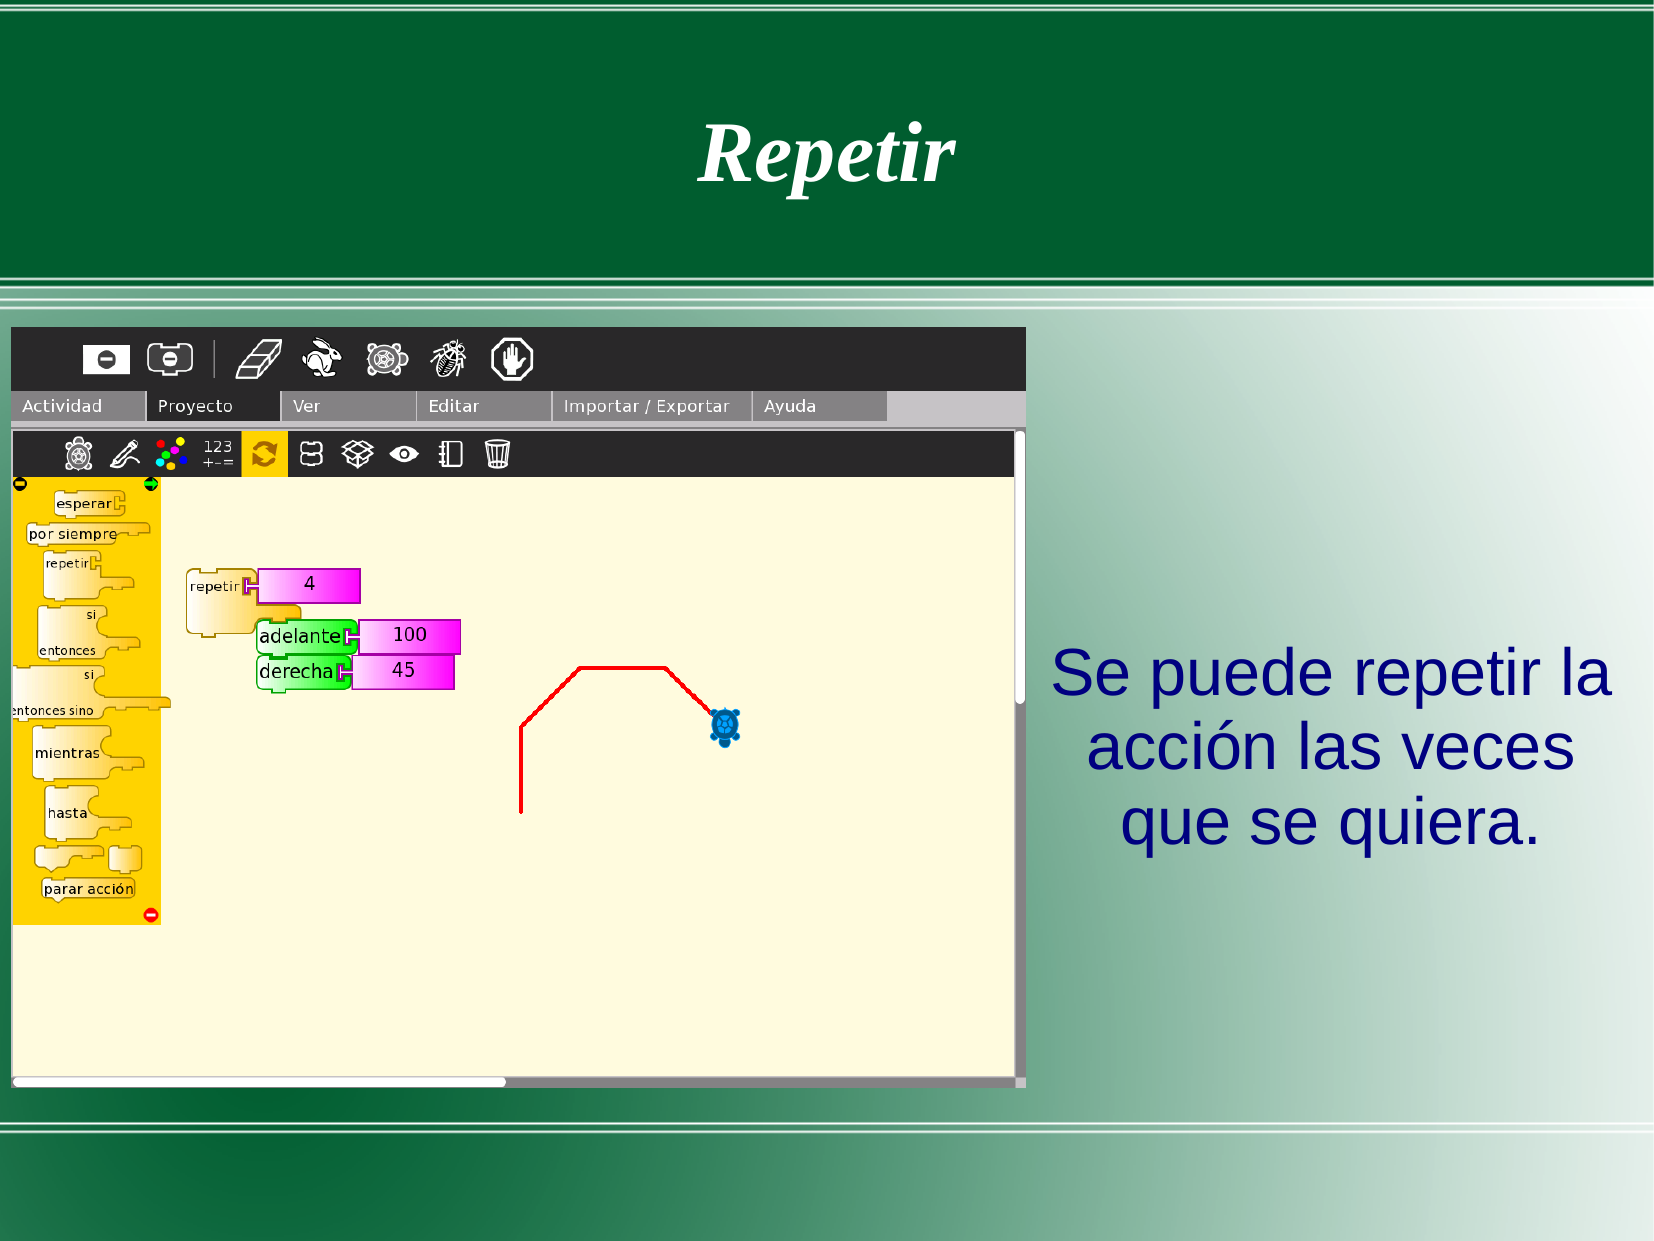

# Repetir
Se puede repetir la acción las veces que se quiera.